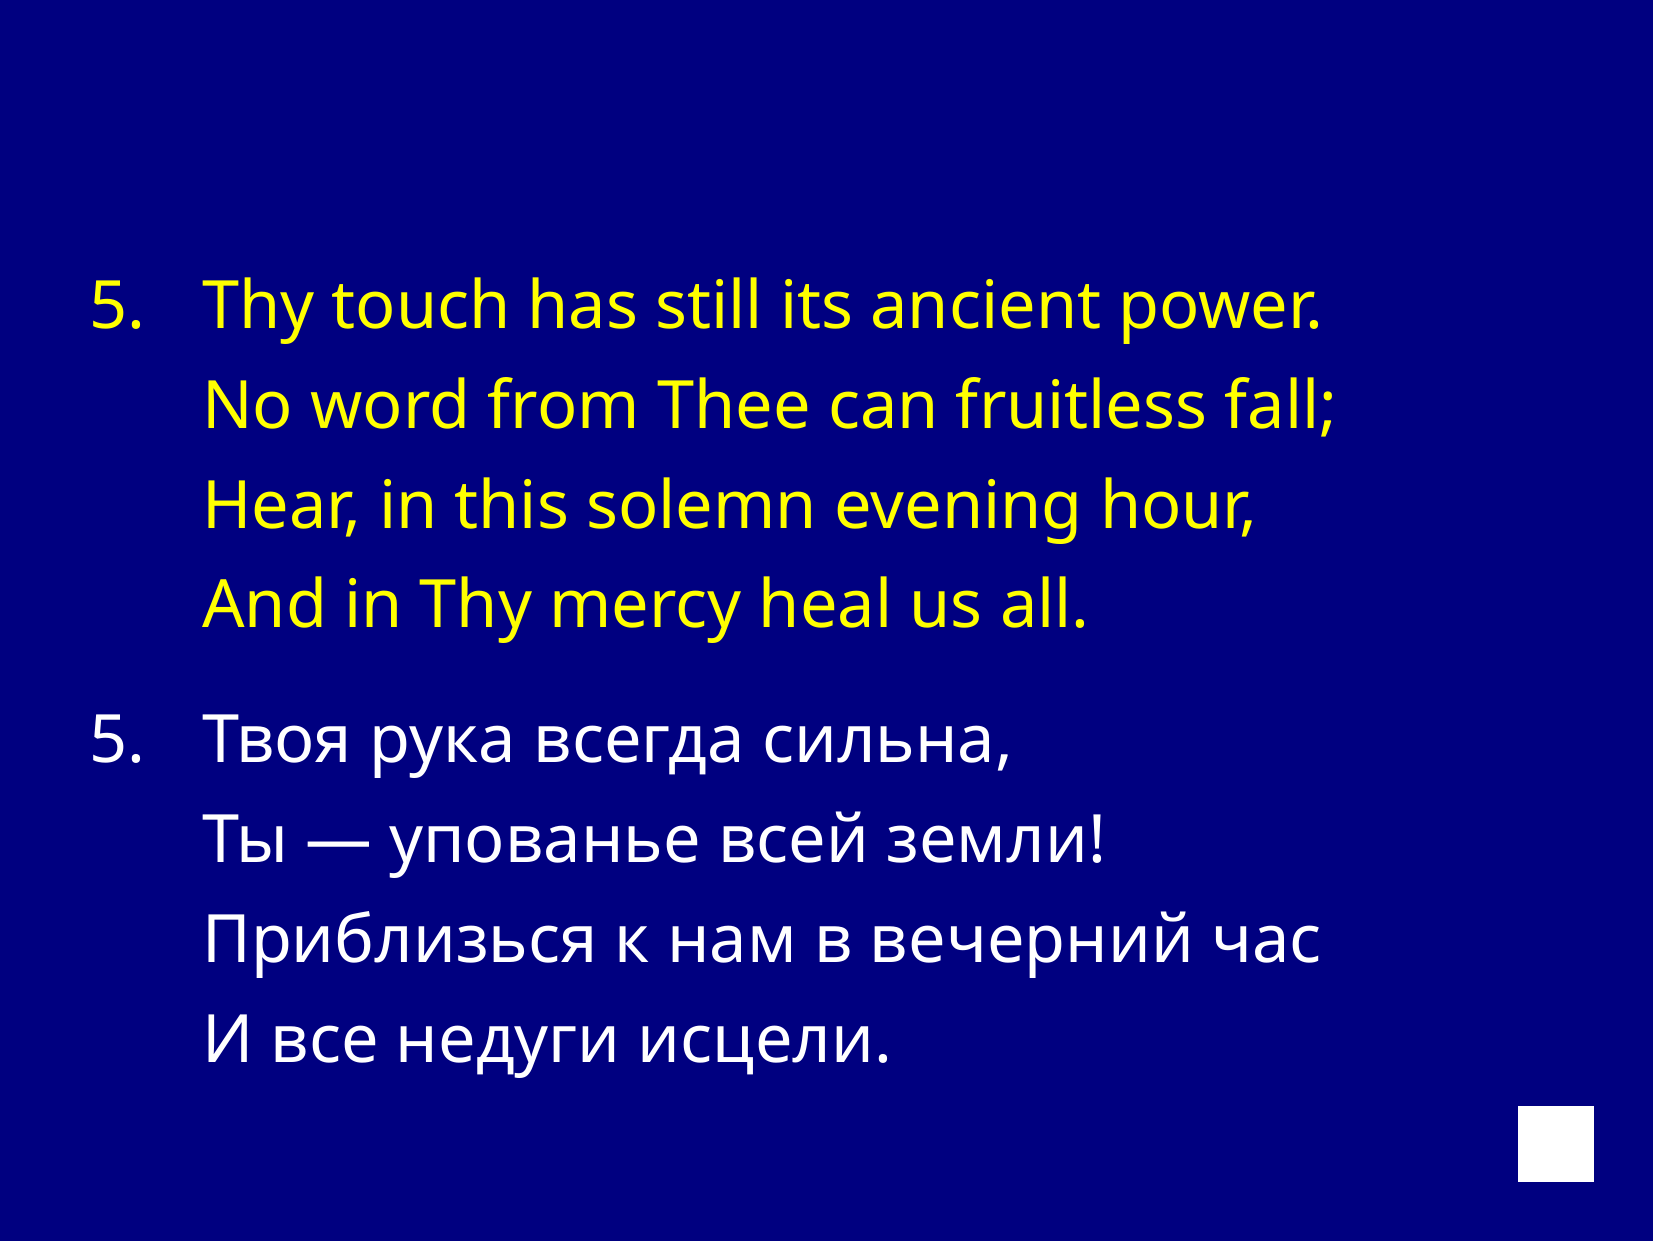

5.	Thy touch has still its ancient power.
	No word from Thee can fruitless fall;
	Hear, in this solemn evening hour,
	And in Thy mercy heal us all.
5.	Твоя рука всегда сильна,
	Ты — упованье всей земли!
	Приблизься к нам в вечерний час
	И все недуги исцели.